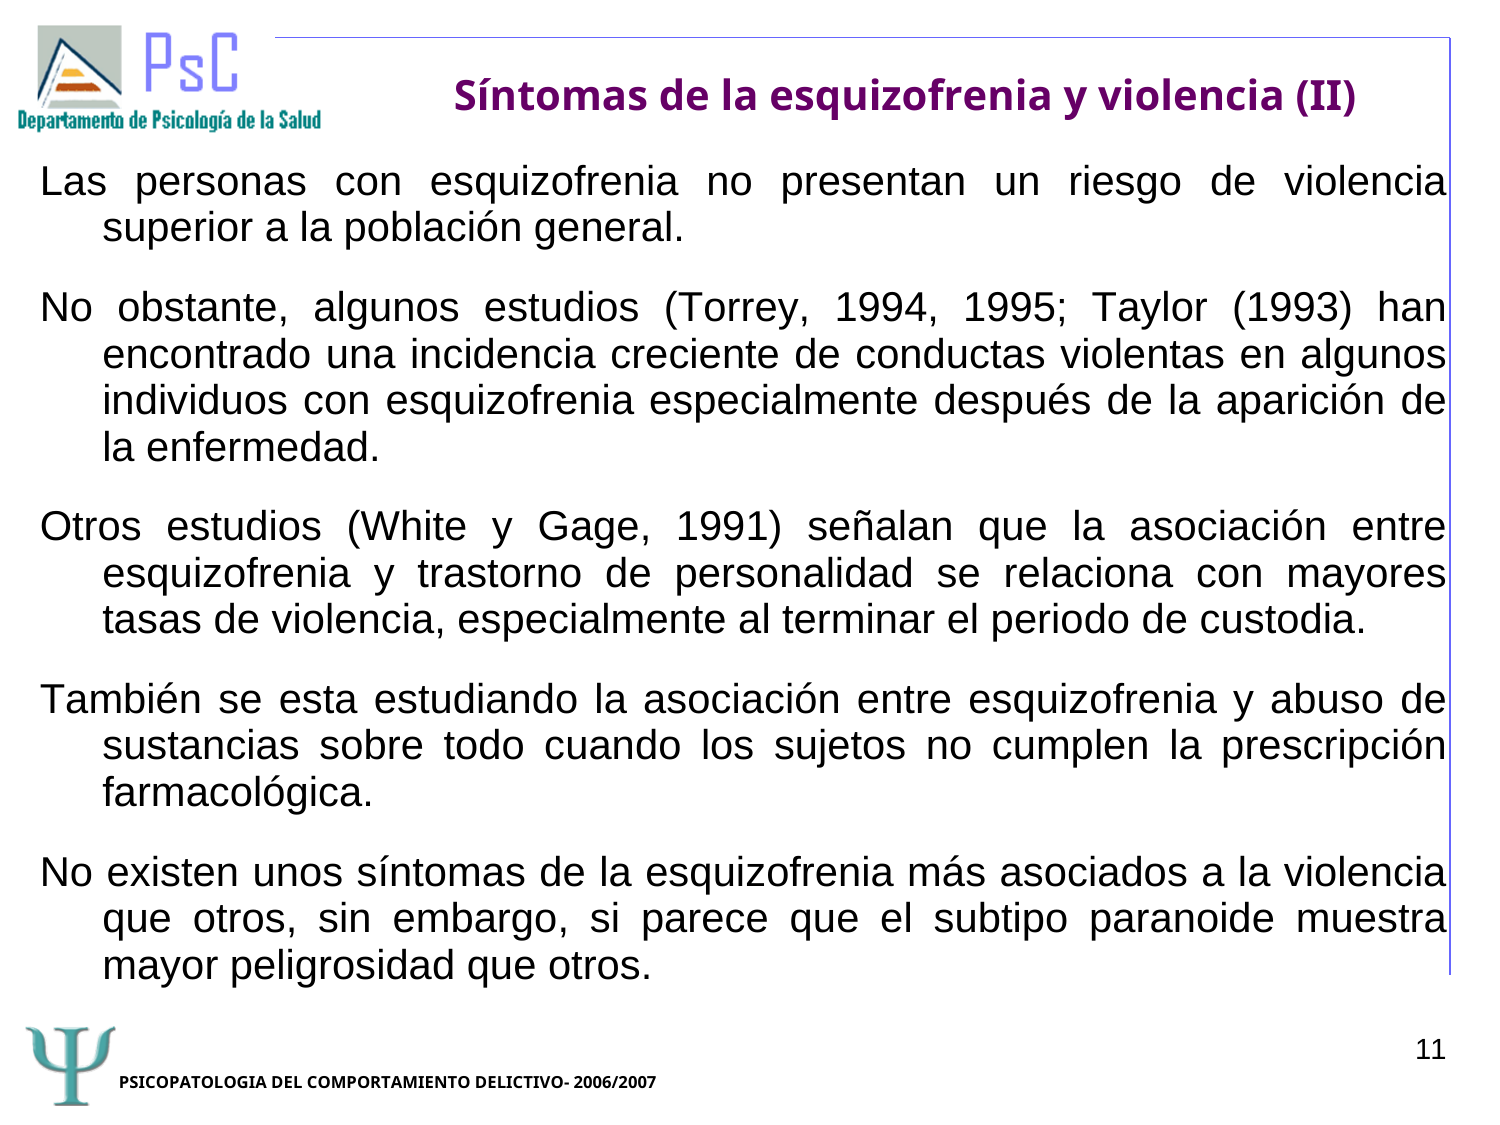

# Síntomas de la esquizofrenia y violencia (II)
Las personas con esquizofrenia no presentan un riesgo de violencia superior a la población general.
No obstante, algunos estudios (Torrey, 1994, 1995; Taylor (1993) han encontrado una incidencia creciente de conductas violentas en algunos individuos con esquizofrenia especialmente después de la aparición de la enfermedad.
Otros estudios (White y Gage, 1991) señalan que la asociación entre esquizofrenia y trastorno de personalidad se relaciona con mayores tasas de violencia, especialmente al terminar el periodo de custodia.
También se esta estudiando la asociación entre esquizofrenia y abuso de sustancias sobre todo cuando los sujetos no cumplen la prescripción farmacológica.
No existen unos síntomas de la esquizofrenia más asociados a la violencia que otros, sin embargo, si parece que el subtipo paranoide muestra mayor peligrosidad que otros.
11